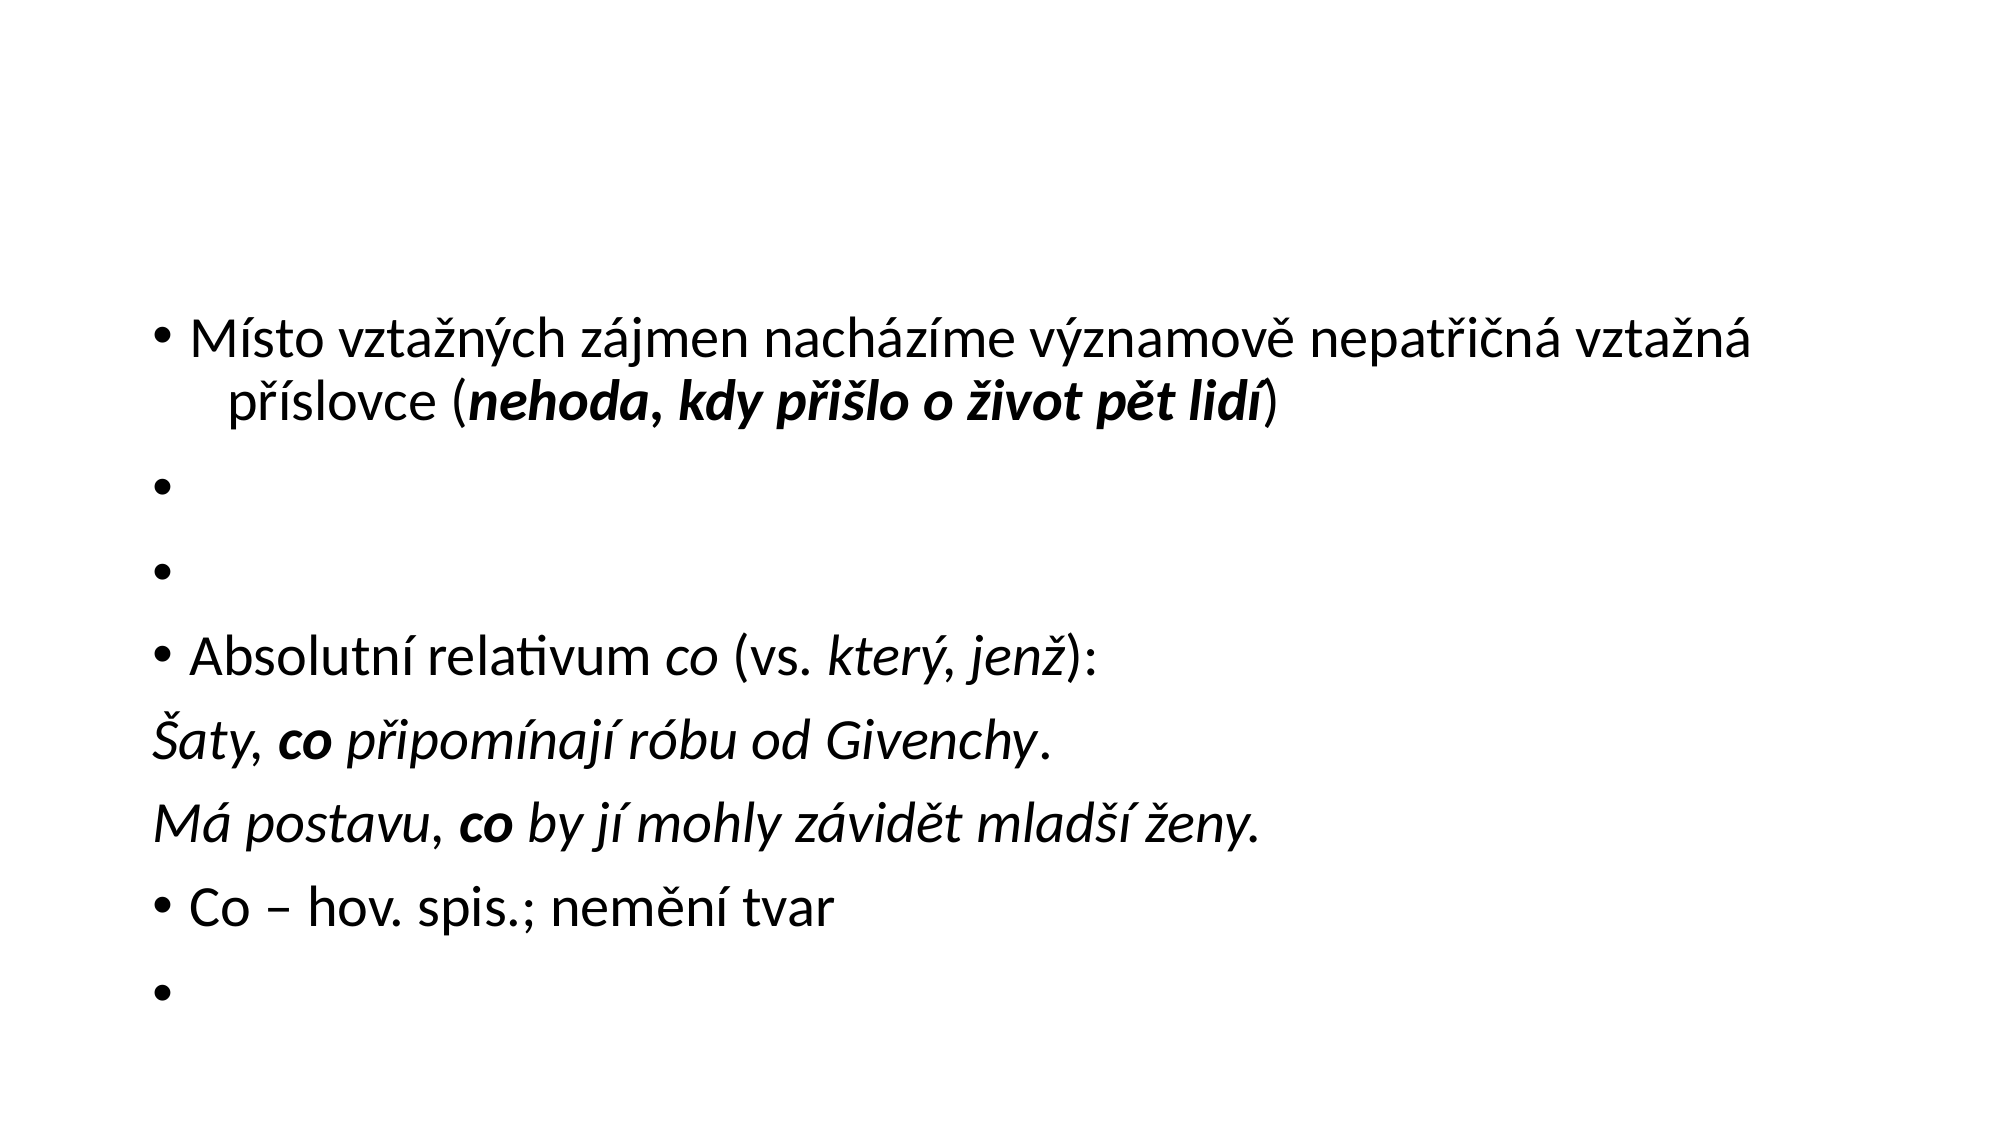

#
Místo vztažných zájmen nacházíme významově nepatřičná vztažná příslovce (nehoda, kdy přišlo o život pět lidí)
Absolutní relativum co (vs. který, jenž):
Šaty, co připomínají róbu od Givenchy.
Má postavu, co by jí mohly závidět mladší ženy.
Co – hov. spis.; nemění tvar